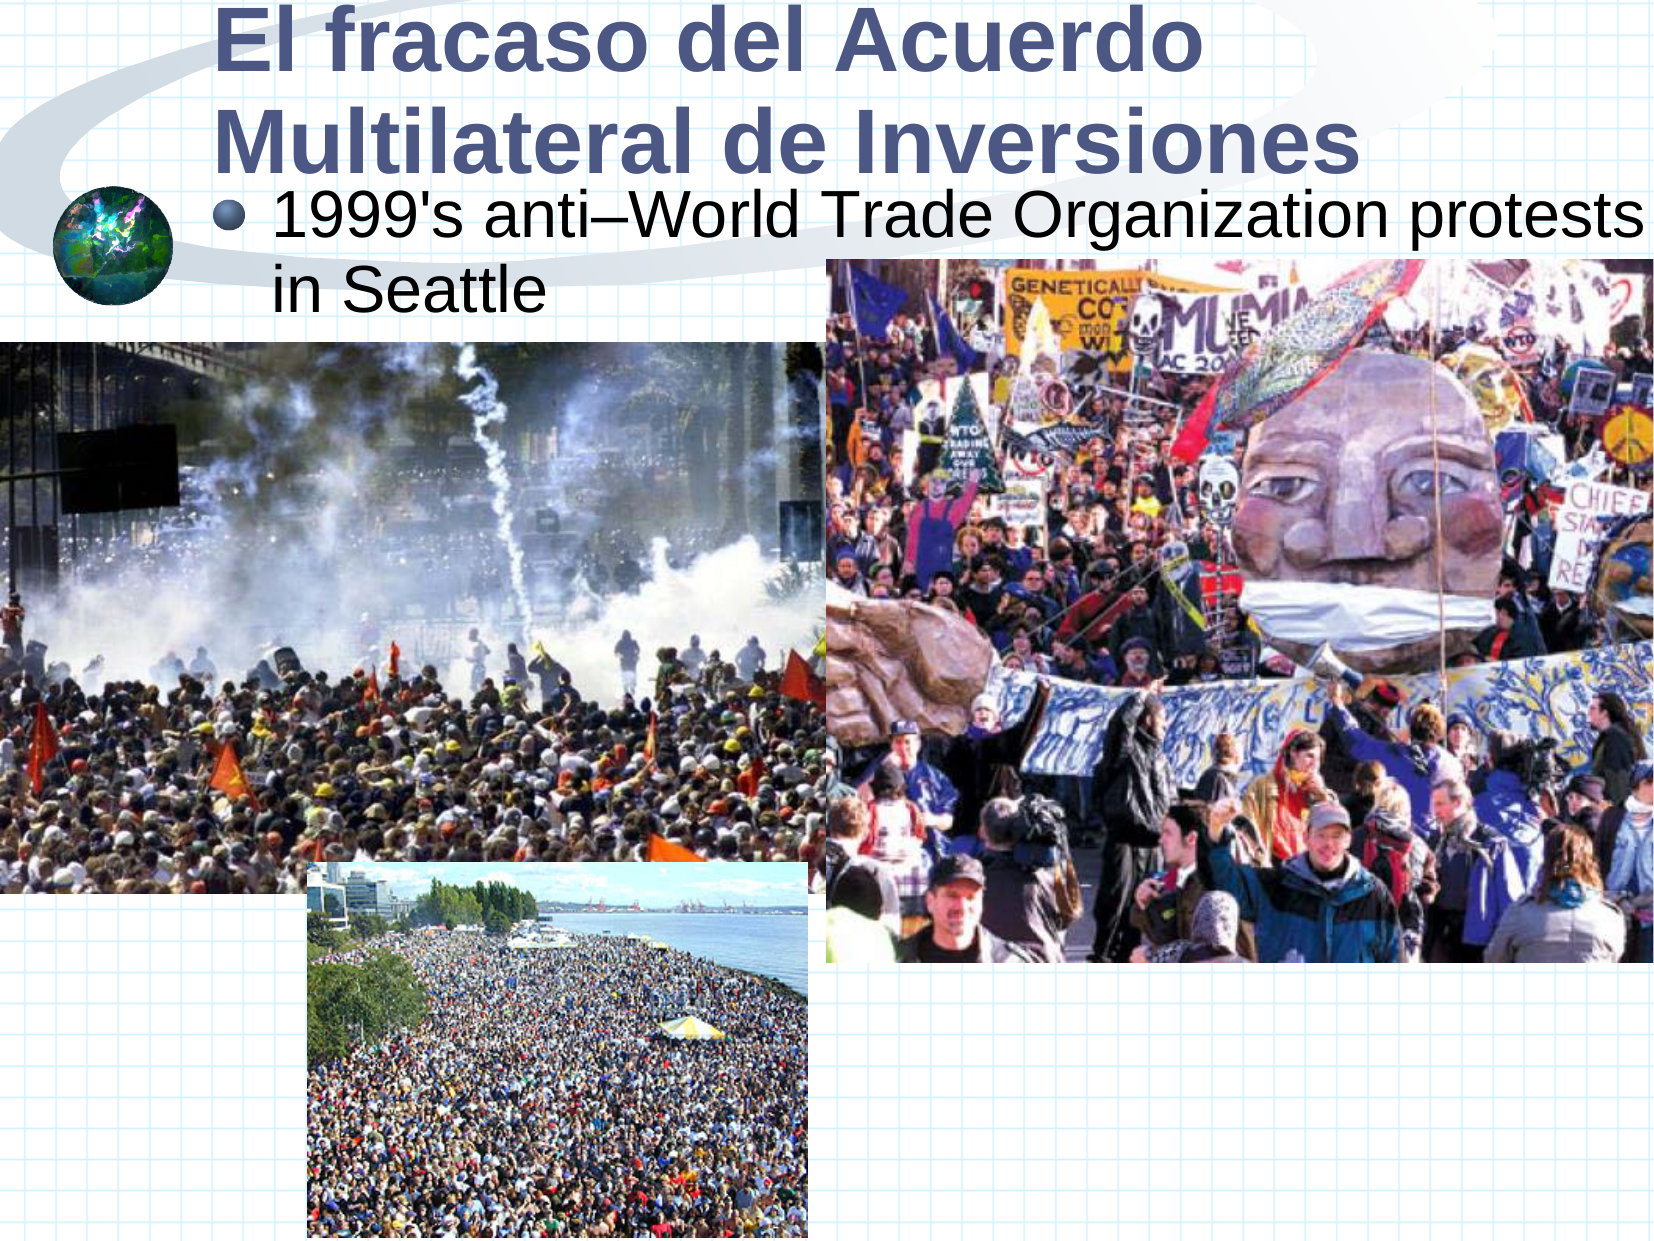

# El fracaso del Acuerdo Multilateral de Inversiones
1999's anti–World Trade Organization protests in Seattle